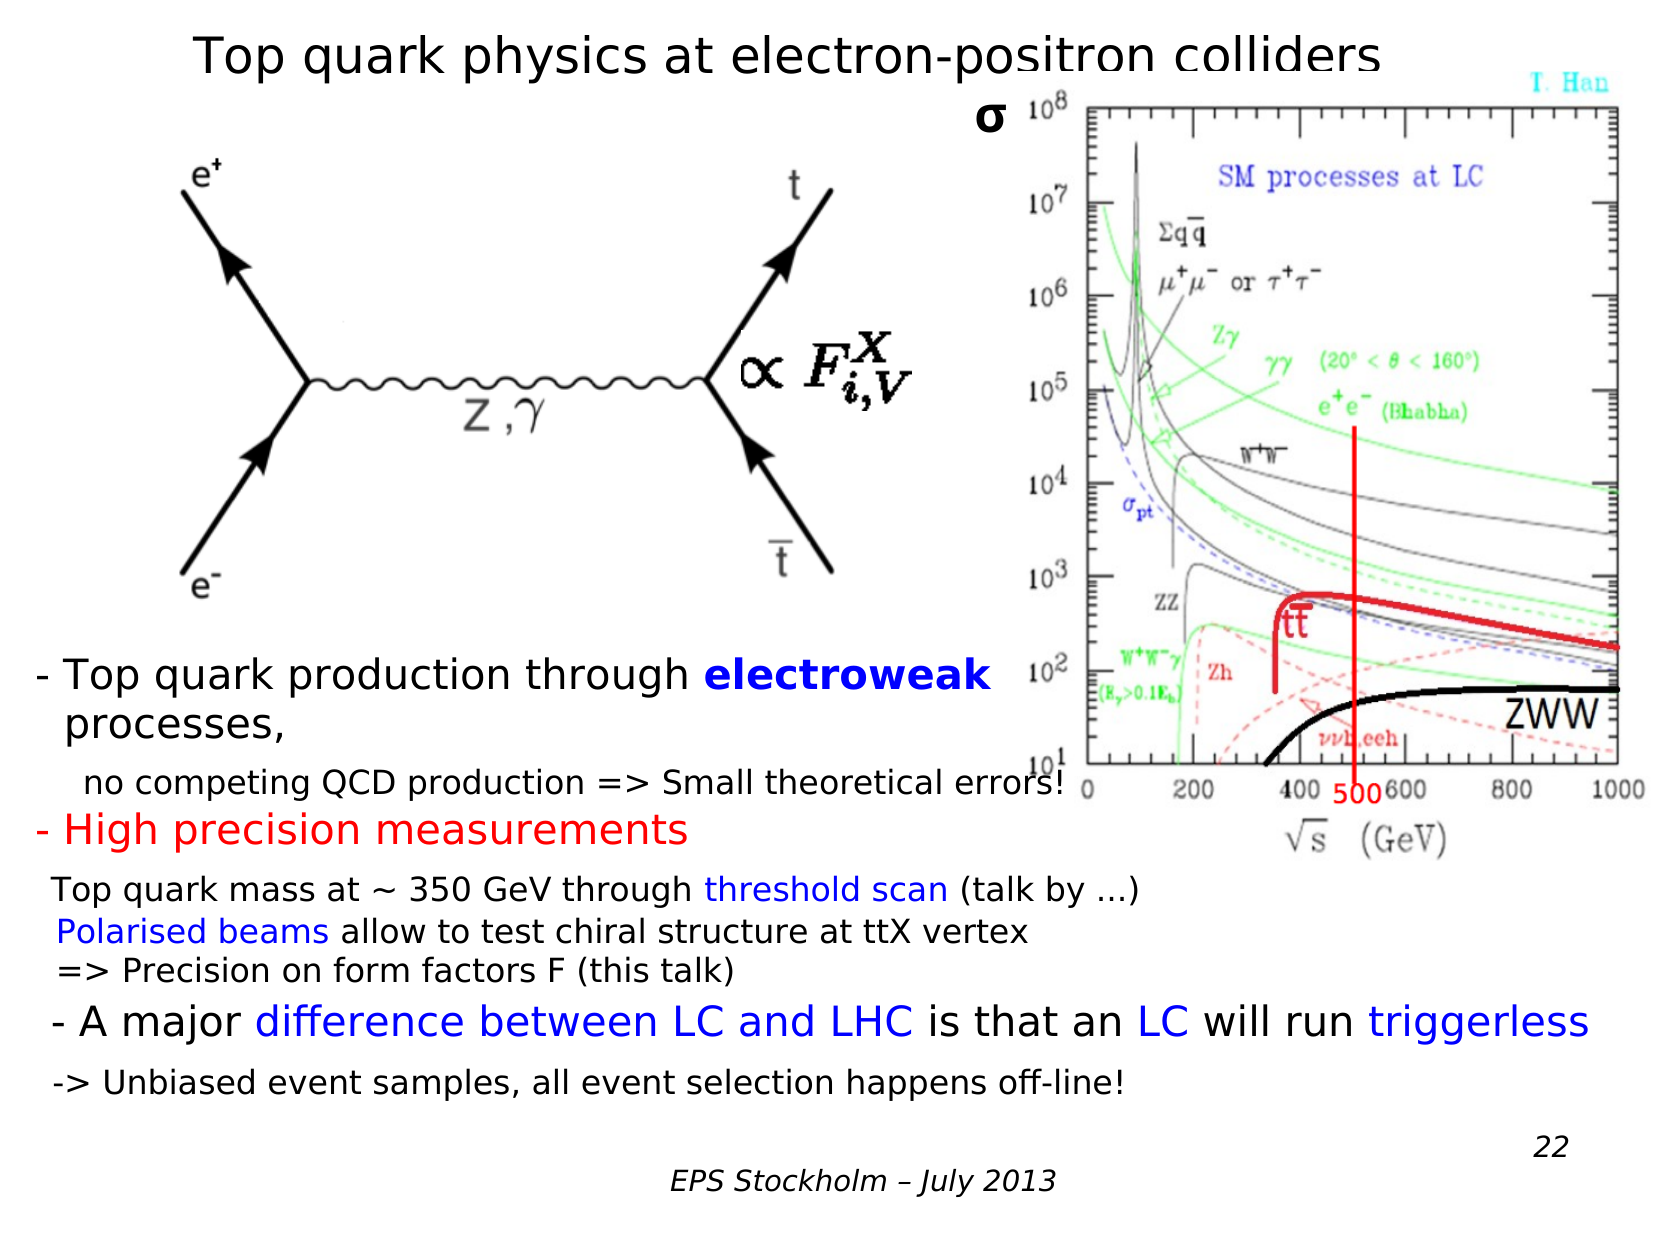

Top quark physics at electron-positron colliders
σ
- Top quark production through electroweak
 processes,
 no competing QCD production => Small theoretical errors!
- High precision measurements
 Top quark mass at ~ 350 GeV through threshold scan (talk by ...)
 Polarised beams allow to test chiral structure at ttX vertex
 => Precision on form factors F (this talk)
 - A major difference between LC and LHC is that an LC will run triggerless
 -> Unbiased event samples, all event selection happens off-line!
FCPPL Workshop - March 2012
22